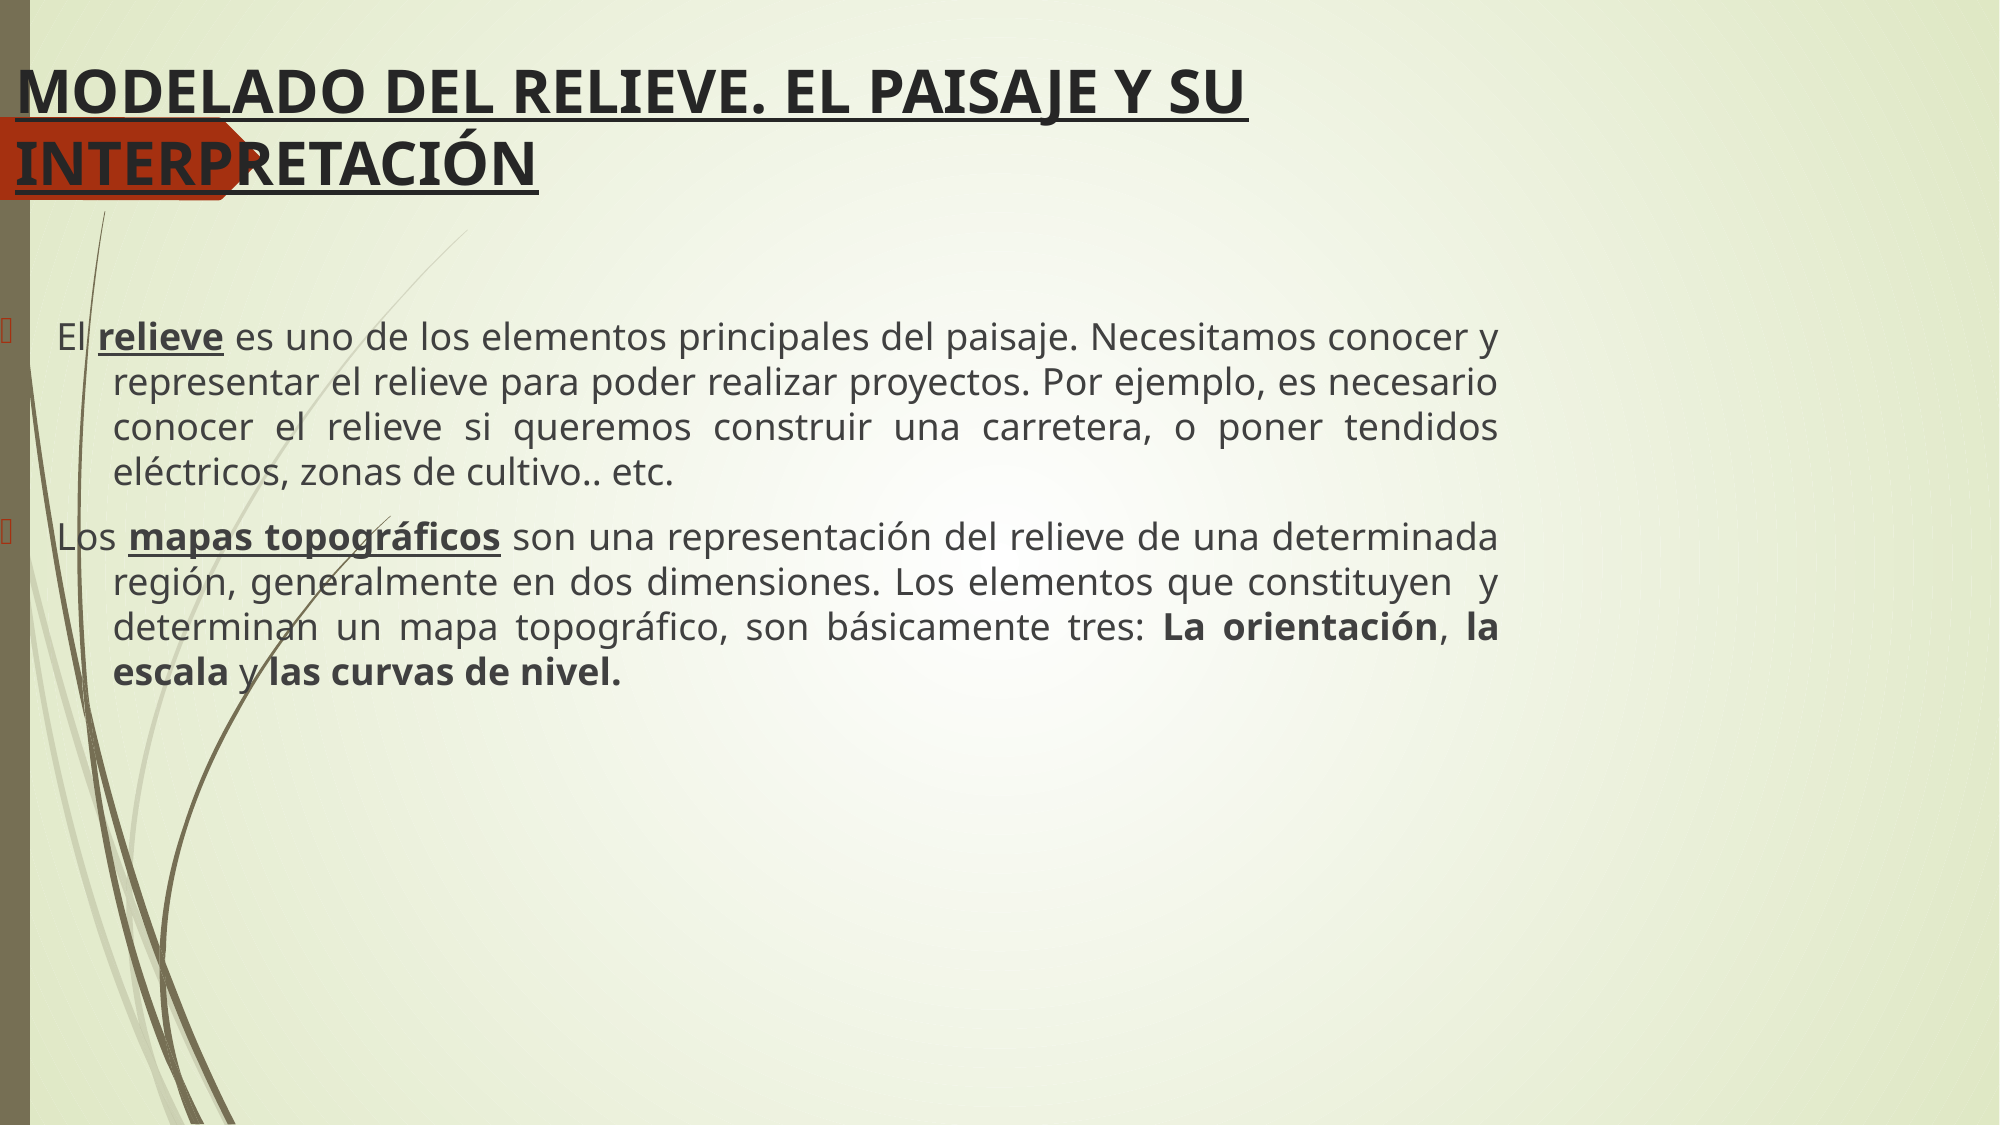

# MODELADO DEL RELIEVE. EL PAISAJE Y SU INTERPRETACIÓN
El relieve es uno de los elementos principales del paisaje. Necesitamos conocer y representar el relieve para poder realizar proyectos. Por ejemplo, es necesario conocer el relieve si queremos construir una carretera, o poner tendidos eléctricos, zonas de cultivo.. etc.
Los mapas topográficos son una representación del relieve de una determinada región, generalmente en dos dimensiones. Los elementos que constituyen y determinan un mapa topográfico, son básicamente tres: La orientación, la escala y las curvas de nivel.